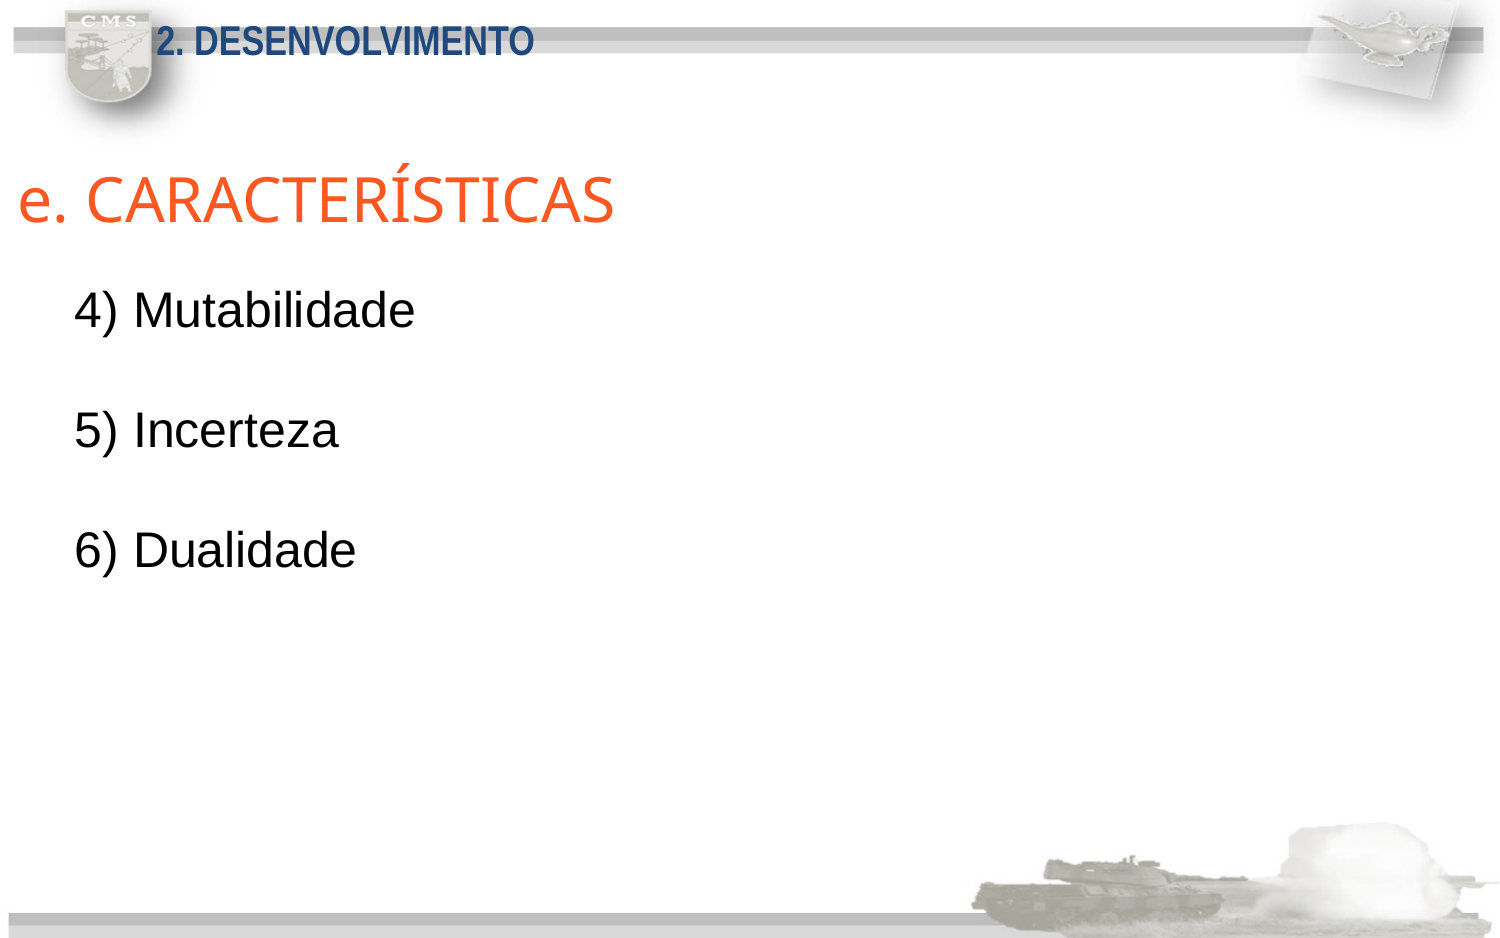

2. DESENVOLVIMENTO
e. CARACTERÍSTICAS
4) Mutabilidade
5) Incerteza
6) Dualidade